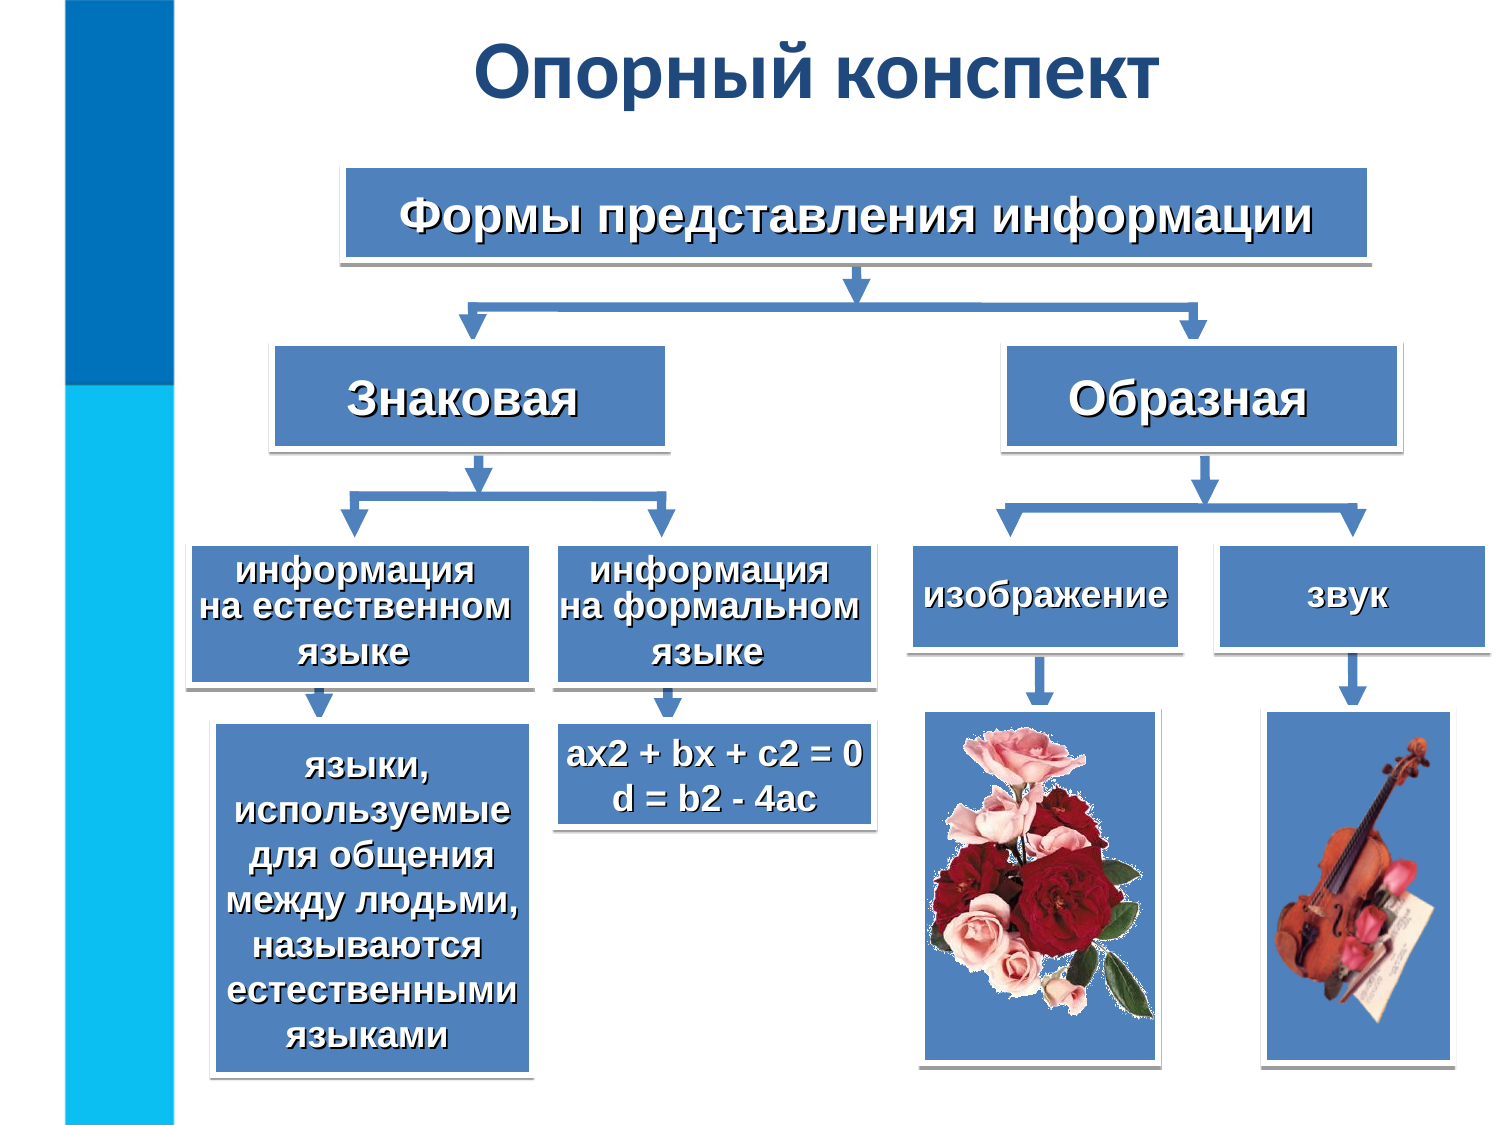

Опорный конспект
Формы представления информации
Знаковая
Образная
информация
на естественном
языке
информация
на формальном
языке
изображение
звук
языки,
используемые
для общения
между людьми,
называются
естественными
языками
ax2 + bx + c2 = 0
d = b2 - 4ac